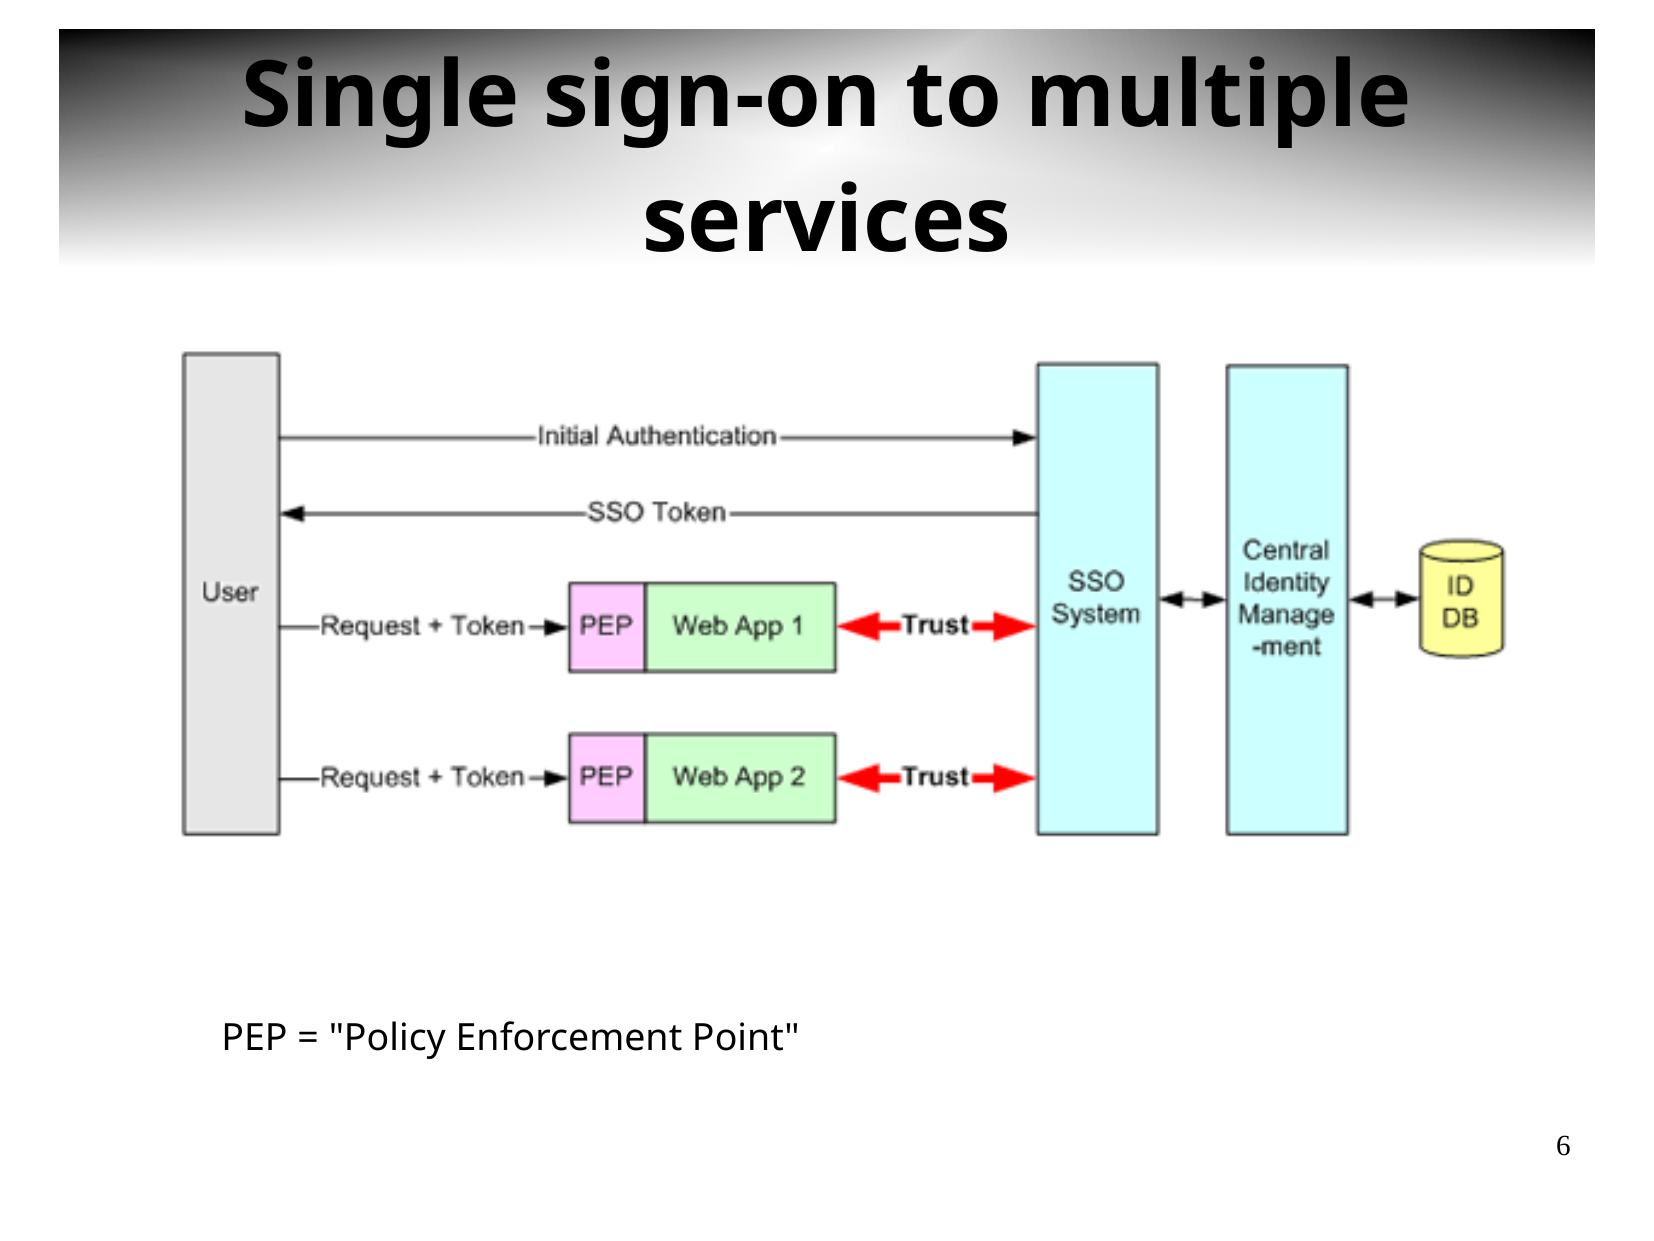

# Single sign-on to multiple services
PEP = "Policy Enforcement Point"
6